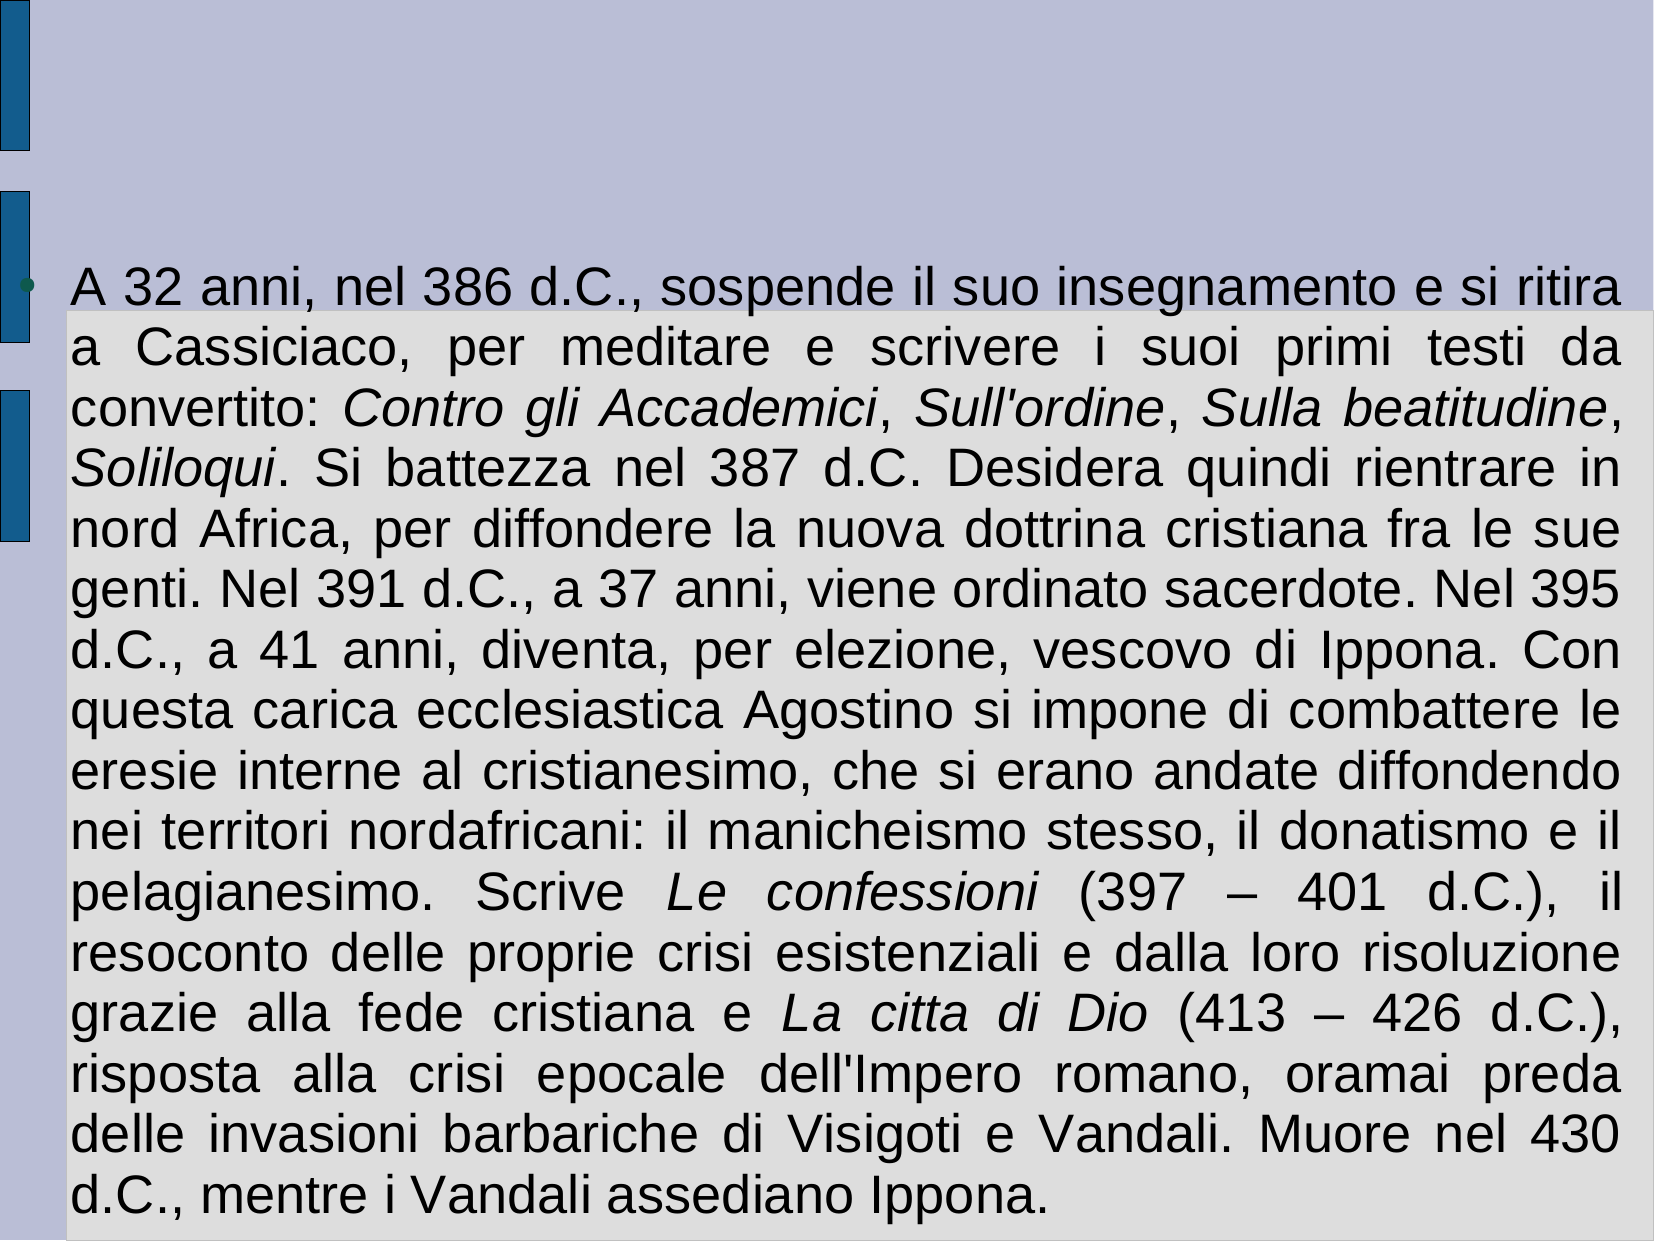

#
A 32 anni, nel 386 d.C., sospende il suo insegnamento e si ritira a Cassiciaco, per meditare e scrivere i suoi primi testi da convertito: Contro gli Accademici, Sull'ordine, Sulla beatitudine, Soliloqui. Si battezza nel 387 d.C. Desidera quindi rientrare in nord Africa, per diffondere la nuova dottrina cristiana fra le sue genti. Nel 391 d.C., a 37 anni, viene ordinato sacerdote. Nel 395 d.C., a 41 anni, diventa, per elezione, vescovo di Ippona. Con questa carica ecclesiastica Agostino si impone di combattere le eresie interne al cristianesimo, che si erano andate diffondendo nei territori nordafricani: il manicheismo stesso, il donatismo e il pelagianesimo. Scrive Le confessioni (397 – 401 d.C.), il resoconto delle proprie crisi esistenziali e dalla loro risoluzione grazie alla fede cristiana e La citta di Dio (413 – 426 d.C.), risposta alla crisi epocale dell'Impero romano, oramai preda delle invasioni barbariche di Visigoti e Vandali. Muore nel 430 d.C., mentre i Vandali assediano Ippona.